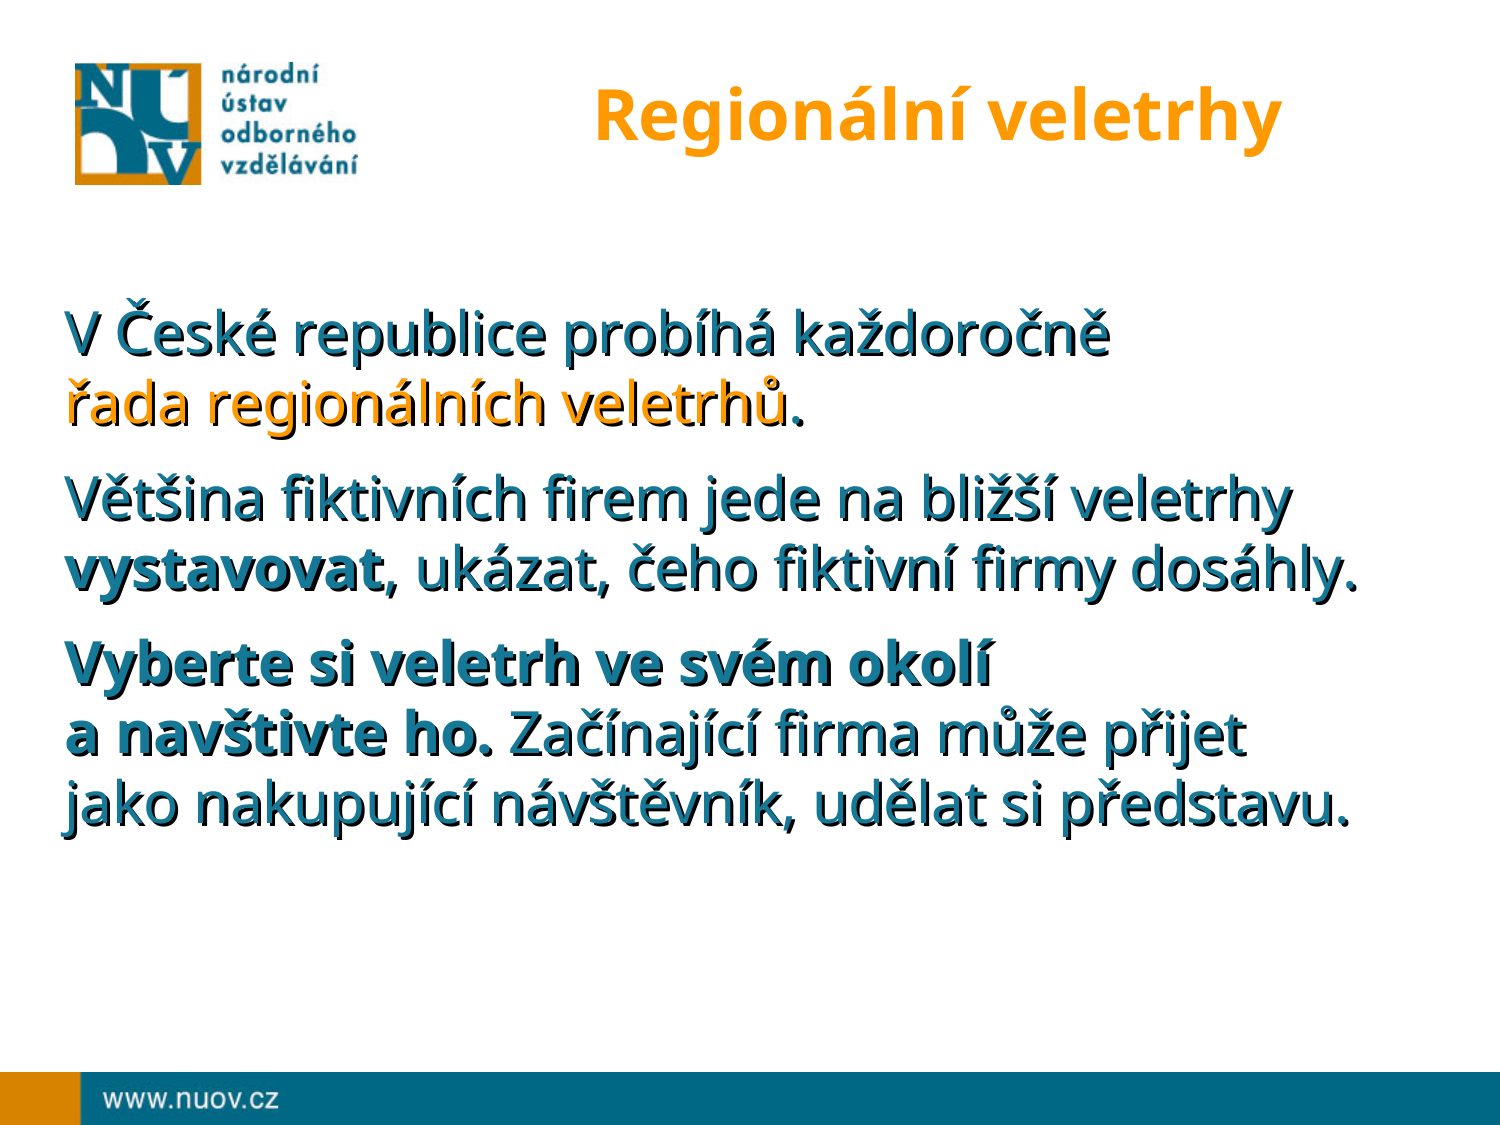

# Regionální veletrhy
V České republice probíhá každoročně
řada regionálních veletrhů.
Většina fiktivních firem jede na bližší veletrhy vystavovat, ukázat, čeho fiktivní firmy dosáhly.
Vyberte si veletrh ve svém okolí
a navštivte ho. Začínající firma může přijet
jako nakupující návštěvník, udělat si představu.